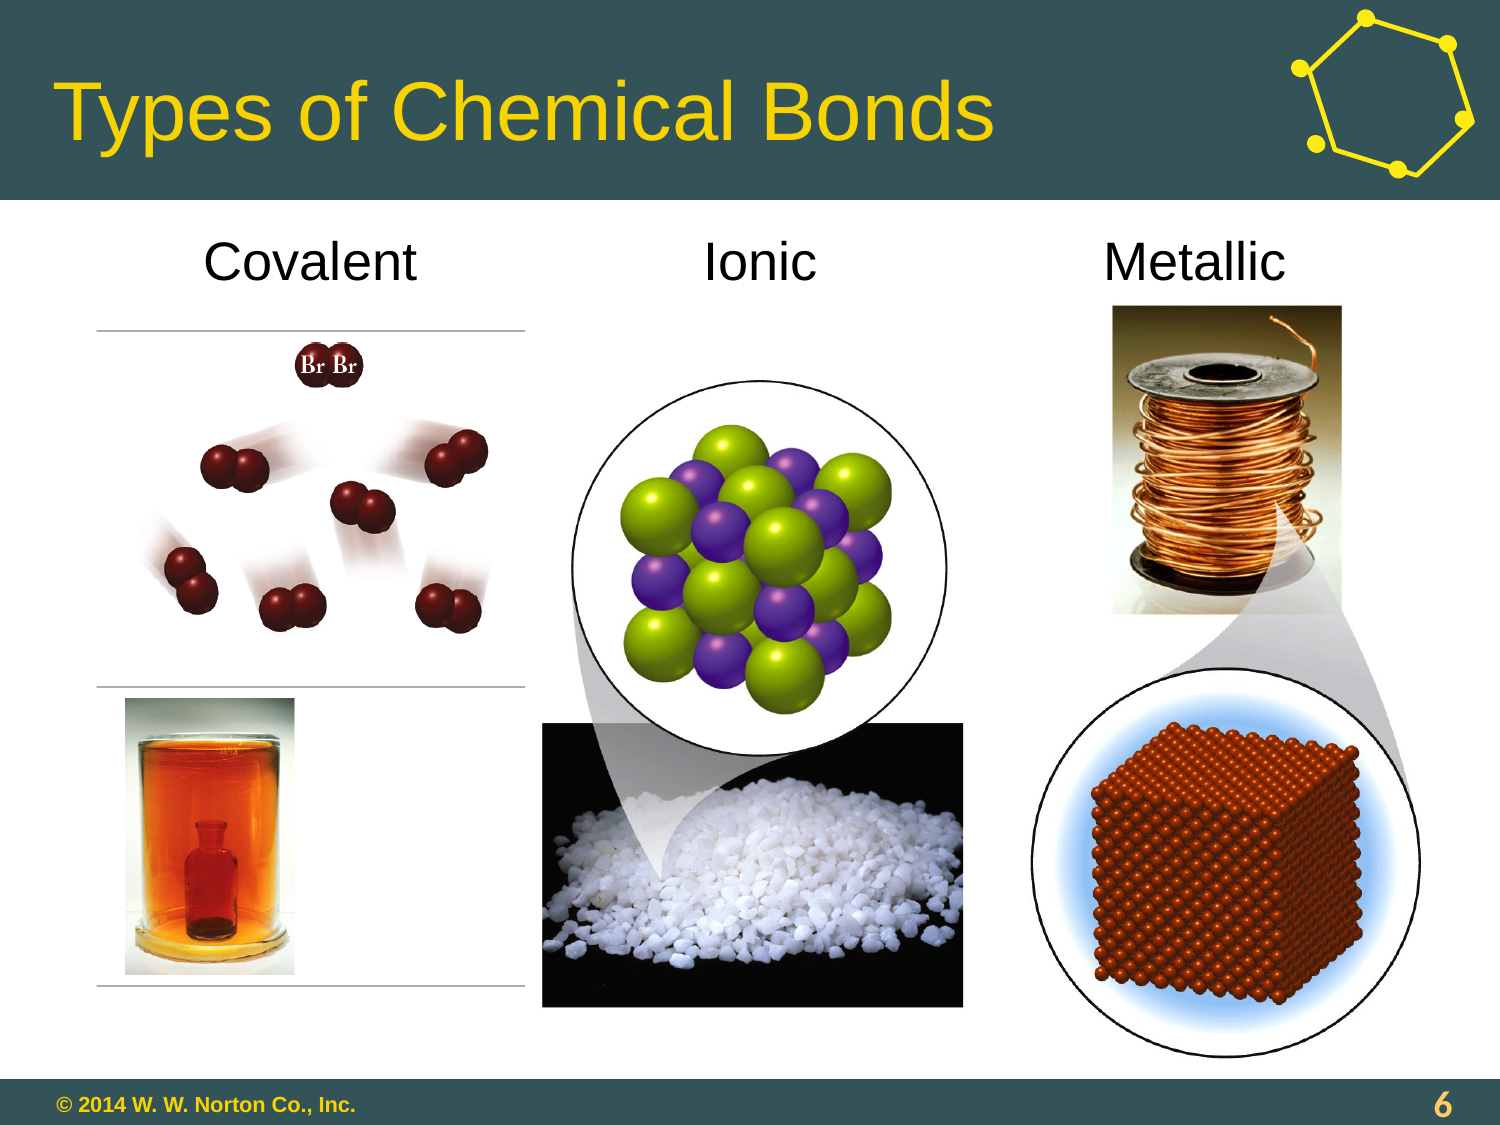

# Types of Chemical Bonds
Covalent
Ionic
Metallic